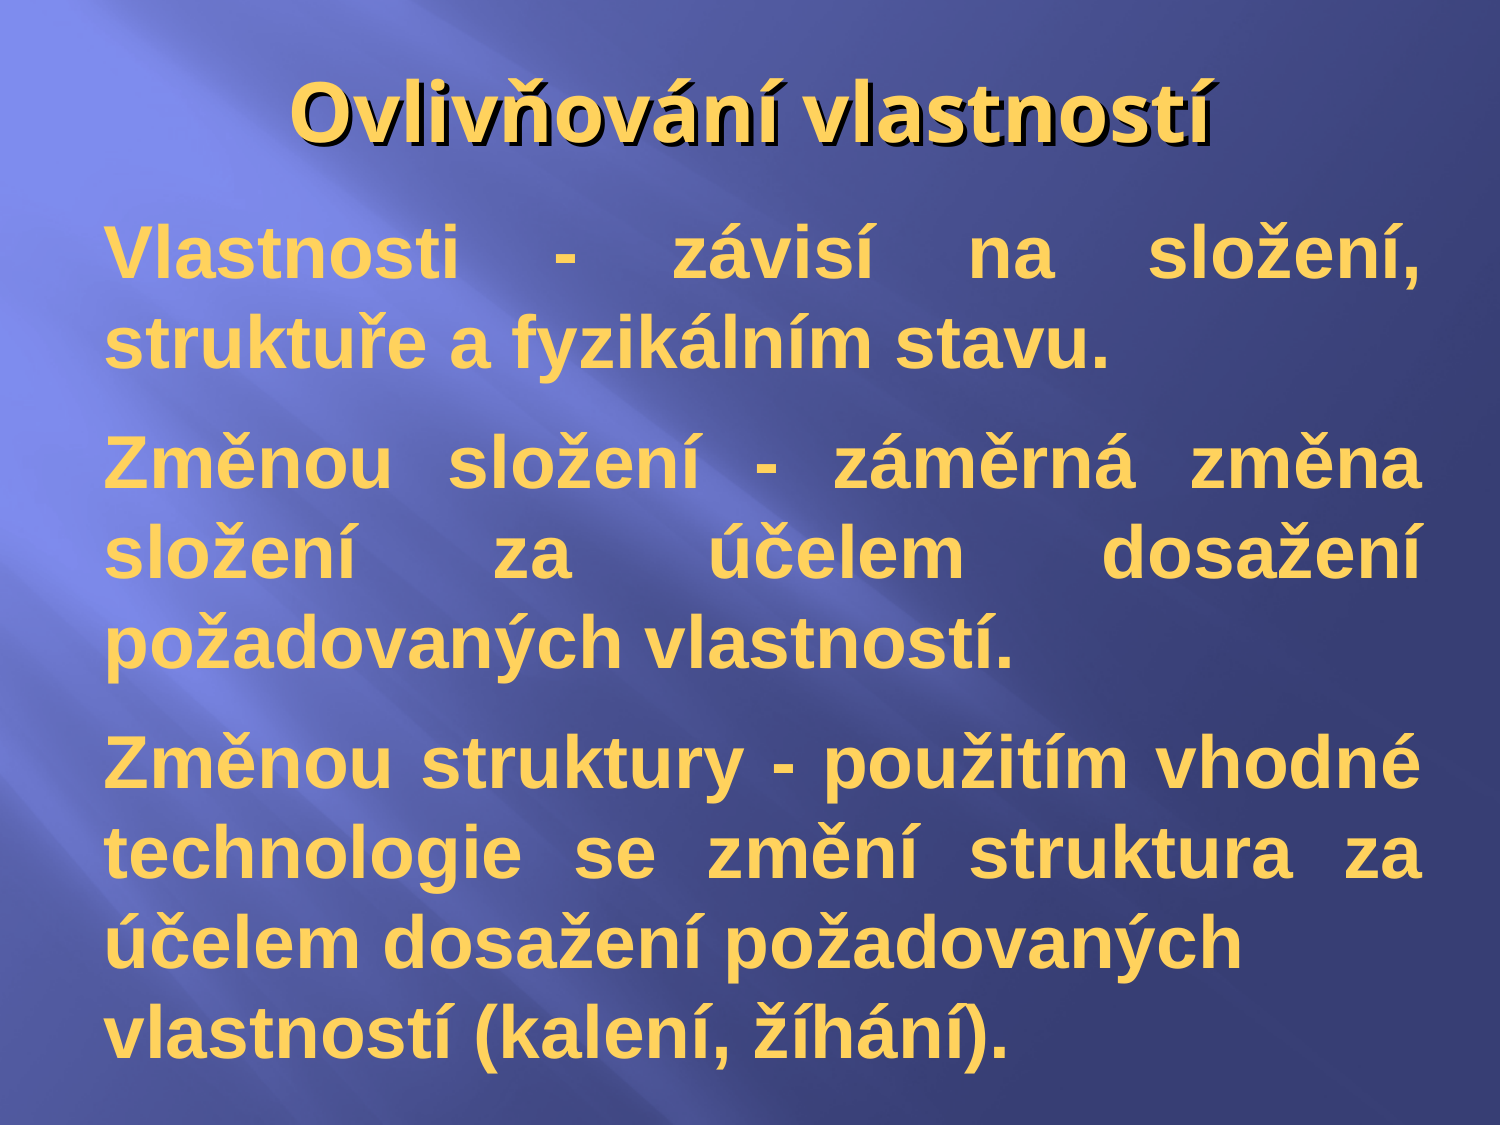

# Ovlivňování vlastností
Vlastnosti - závisí na složení, struktuře a fyzikálním stavu.
Změnou složení - záměrná změna složení za účelem dosažení požadovaných vlastností.
Změnou struktury - použitím vhodné technologie se změní struktura za účelem dosažení požadovaných
vlastností (kalení, žíhání).